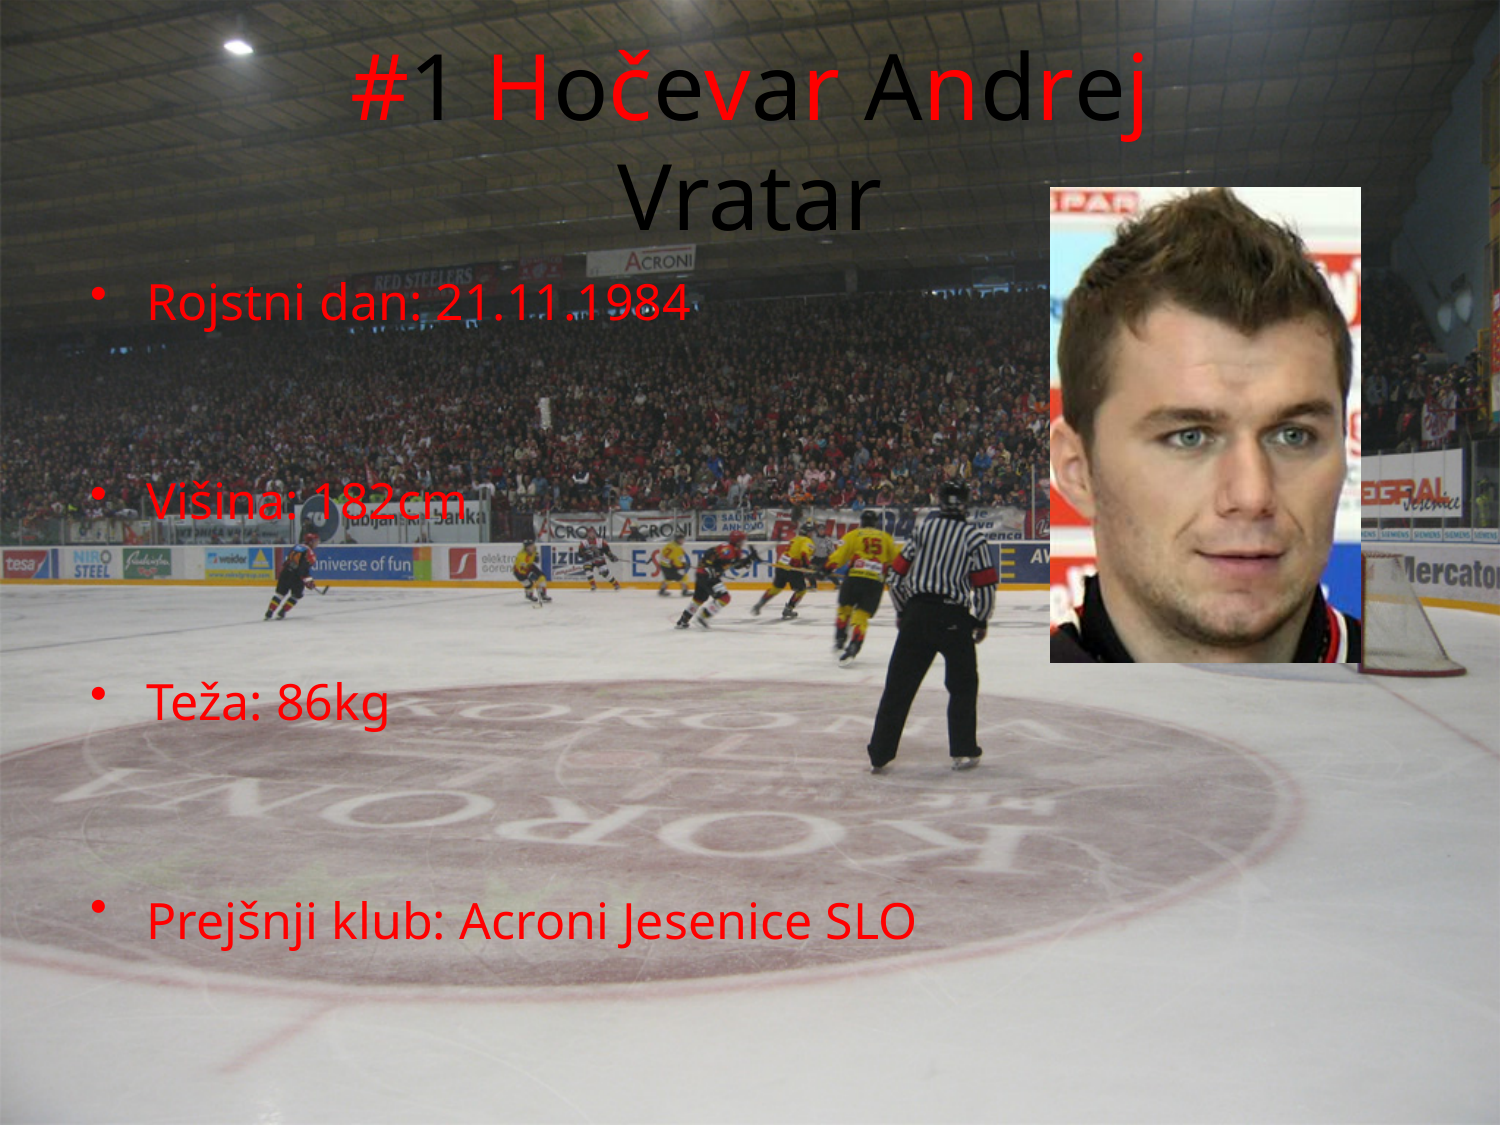

# #1 Hočevar Andrej Vratar
Rojstni dan: 21.11.1984
Višina: 182cm
Teža: 86kg
Prejšnji klub: Acroni Jesenice SLO